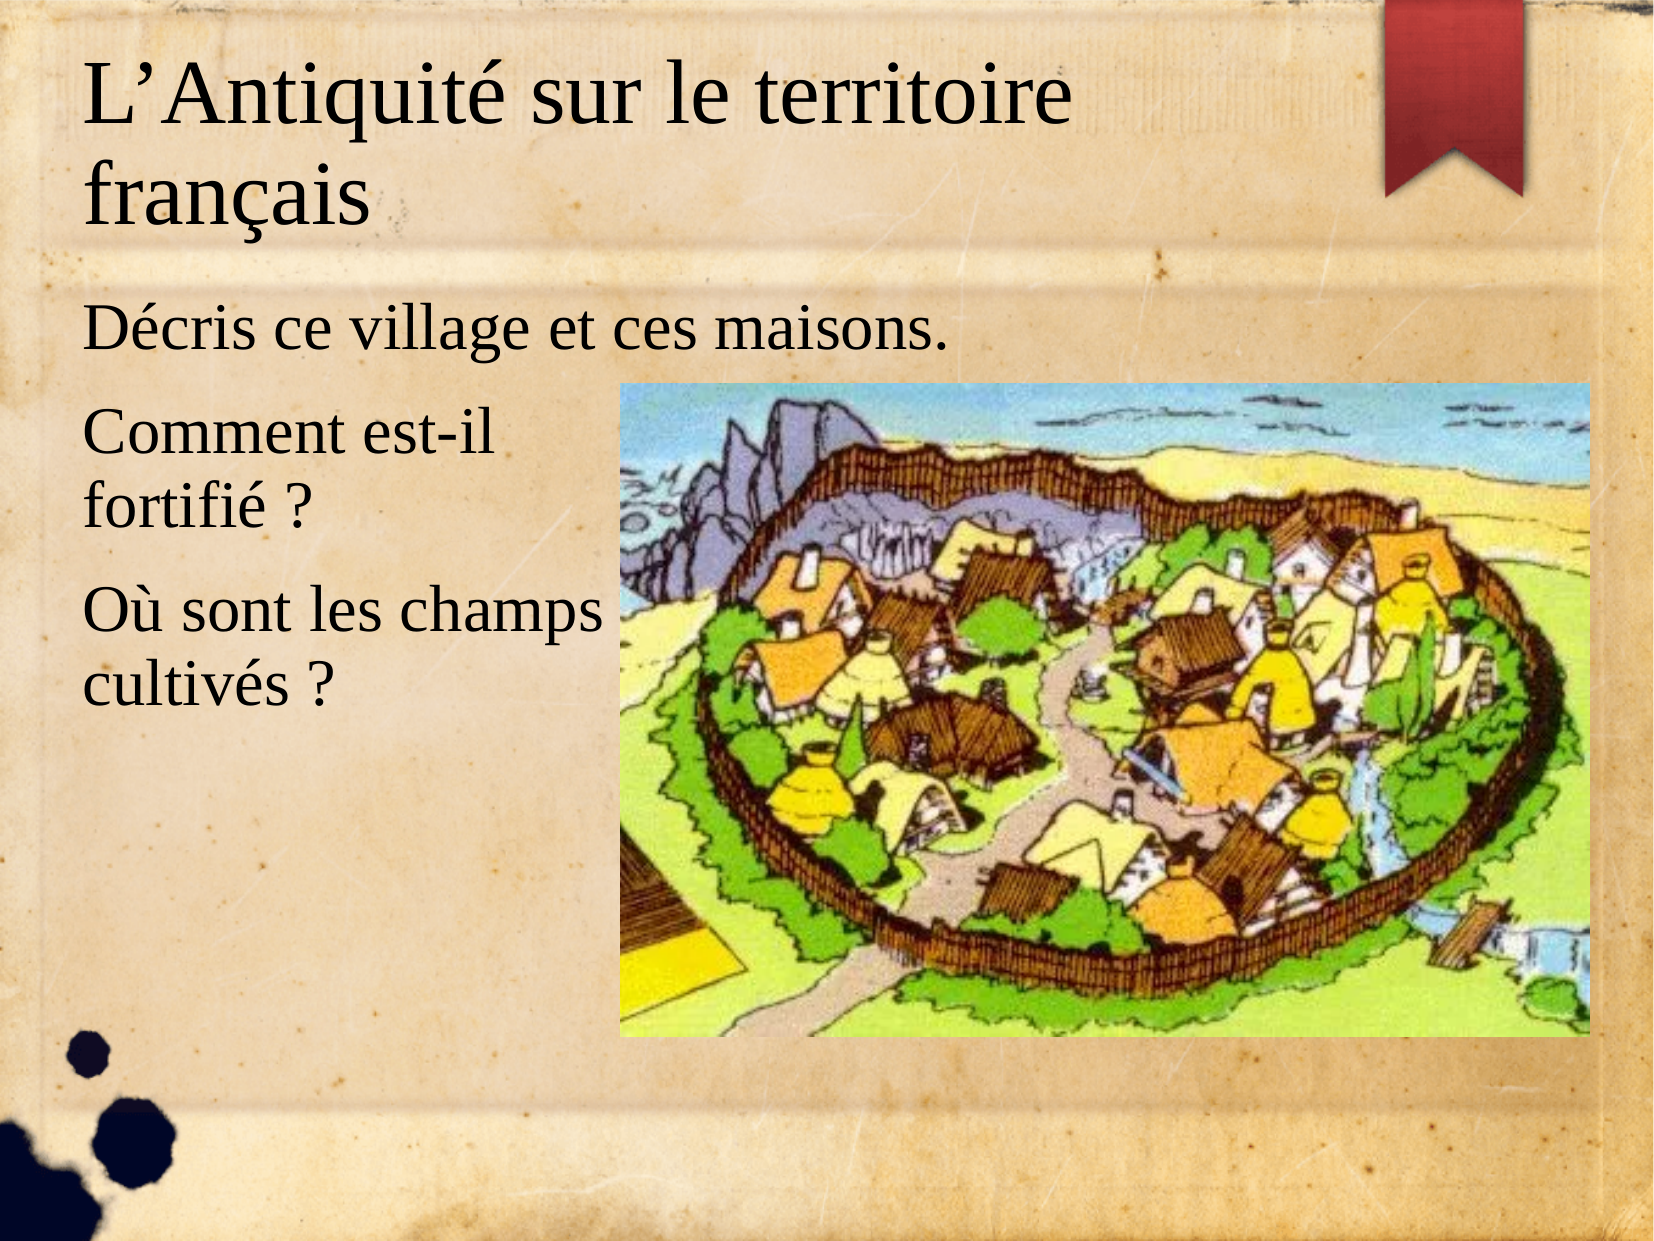

# L’Antiquité sur le territoire français
Décris ce village et ces maisons.
Comment est-il fortifié ?
Où sont les champs cultivés ?